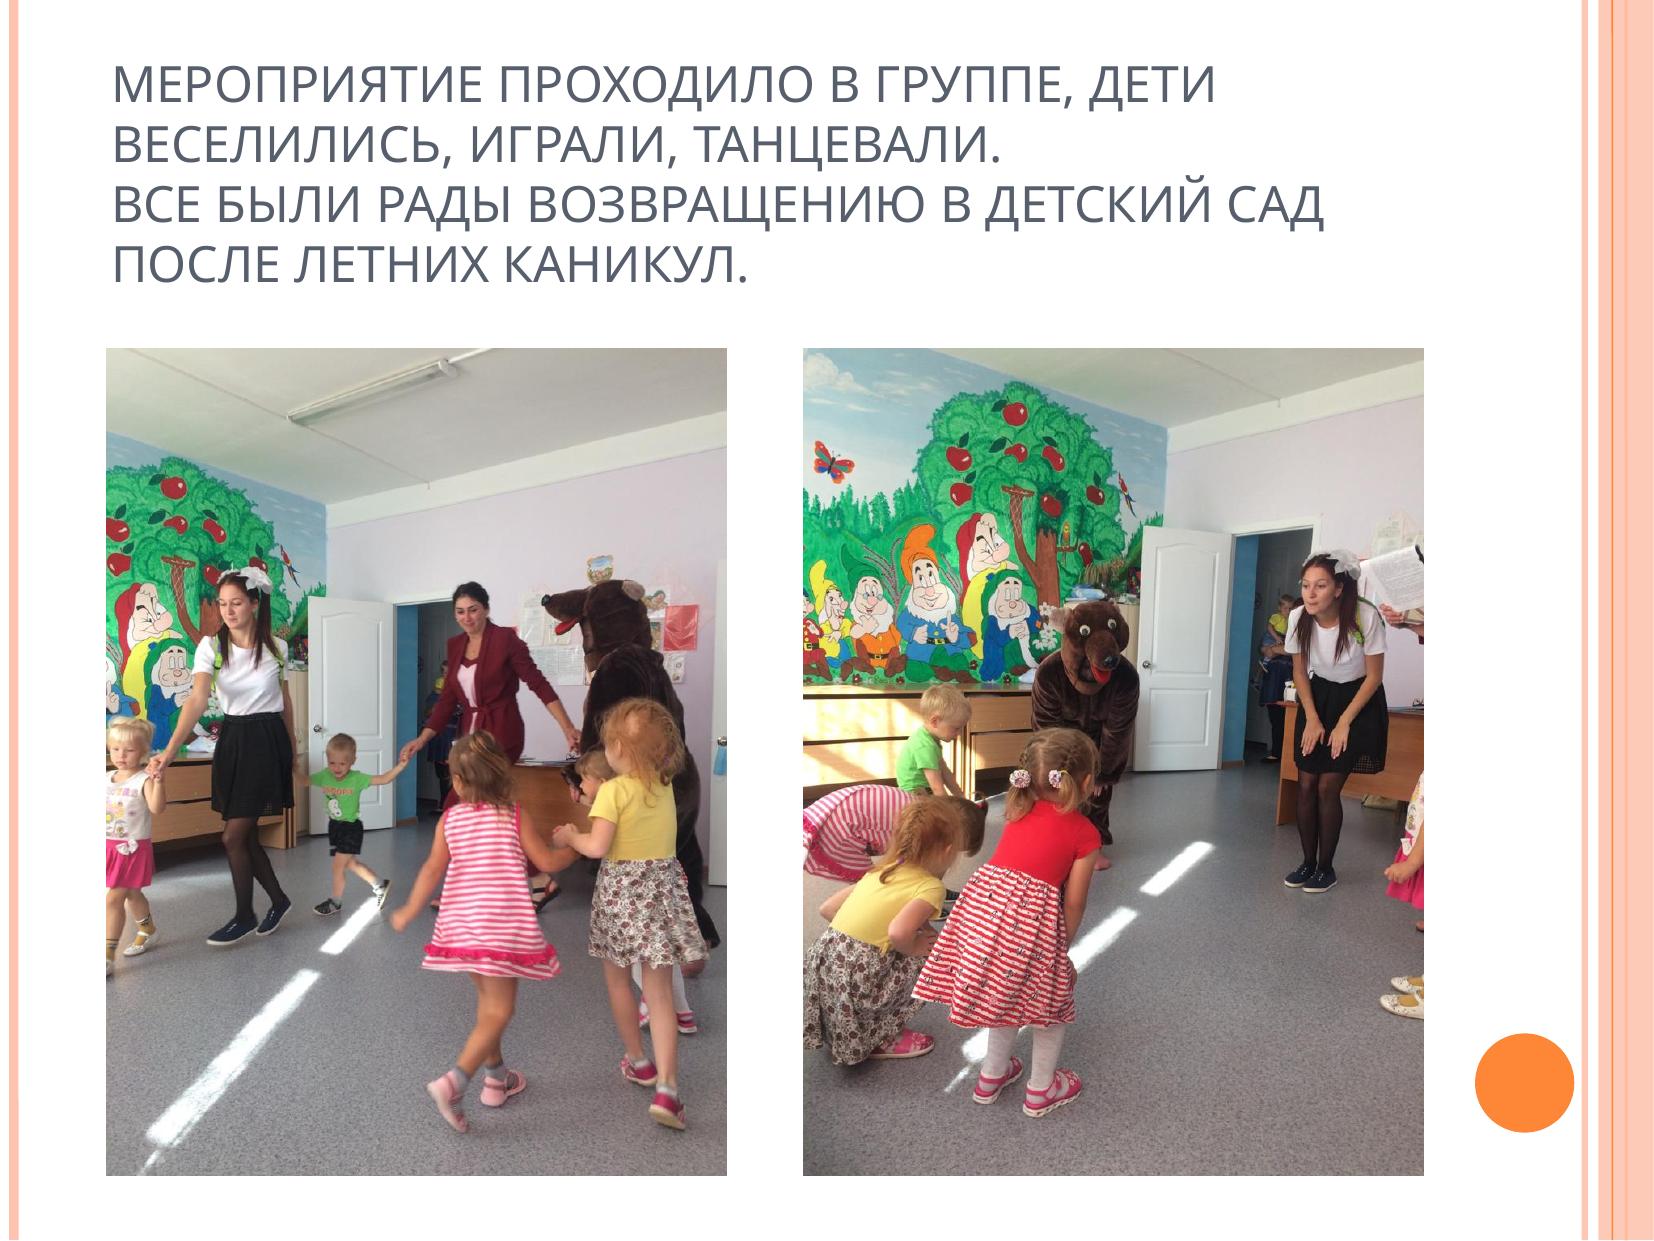

# Мероприятие проходило в группе, дети веселились, играли, танцевали. Все были рады возвращению в детский сад после летних каникул.